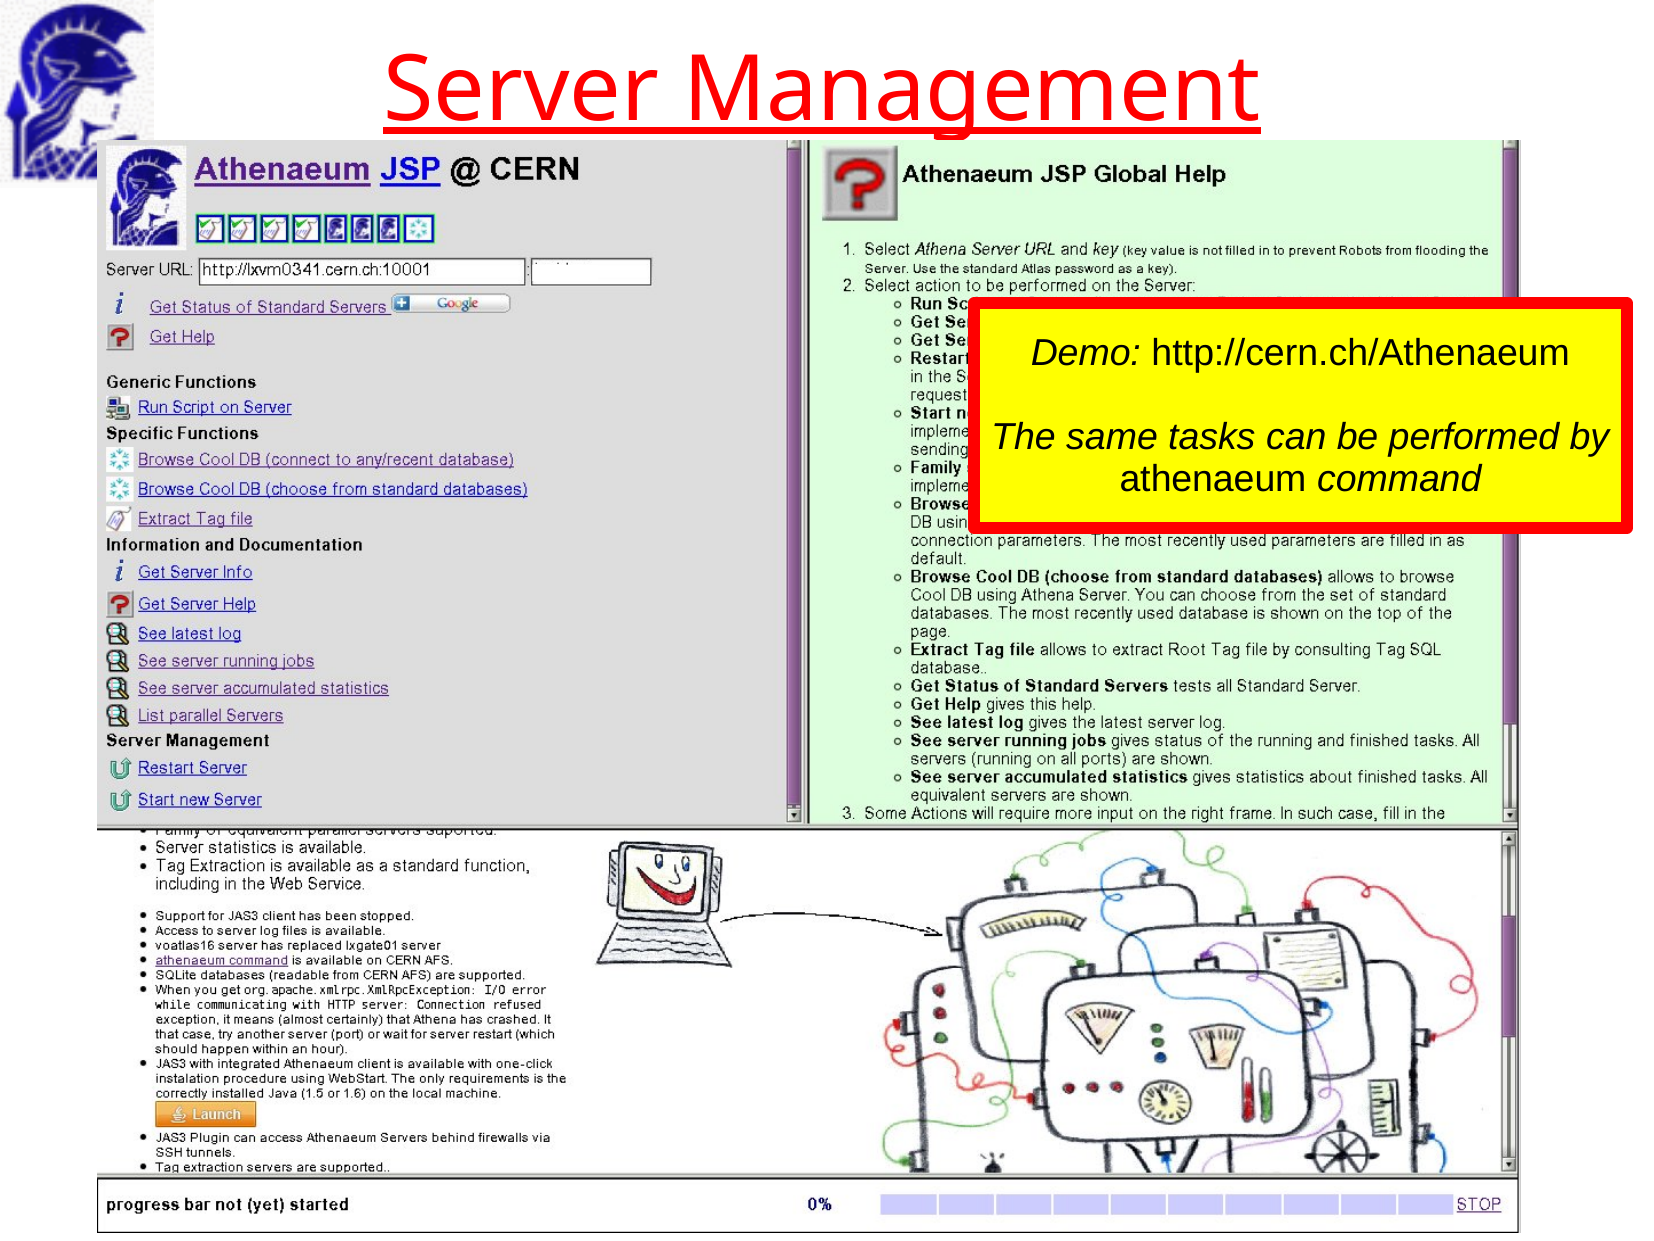

# Server Management
Demo: http://cern.ch/Athenaeum
The same tasks can be performed by
athenaeum command